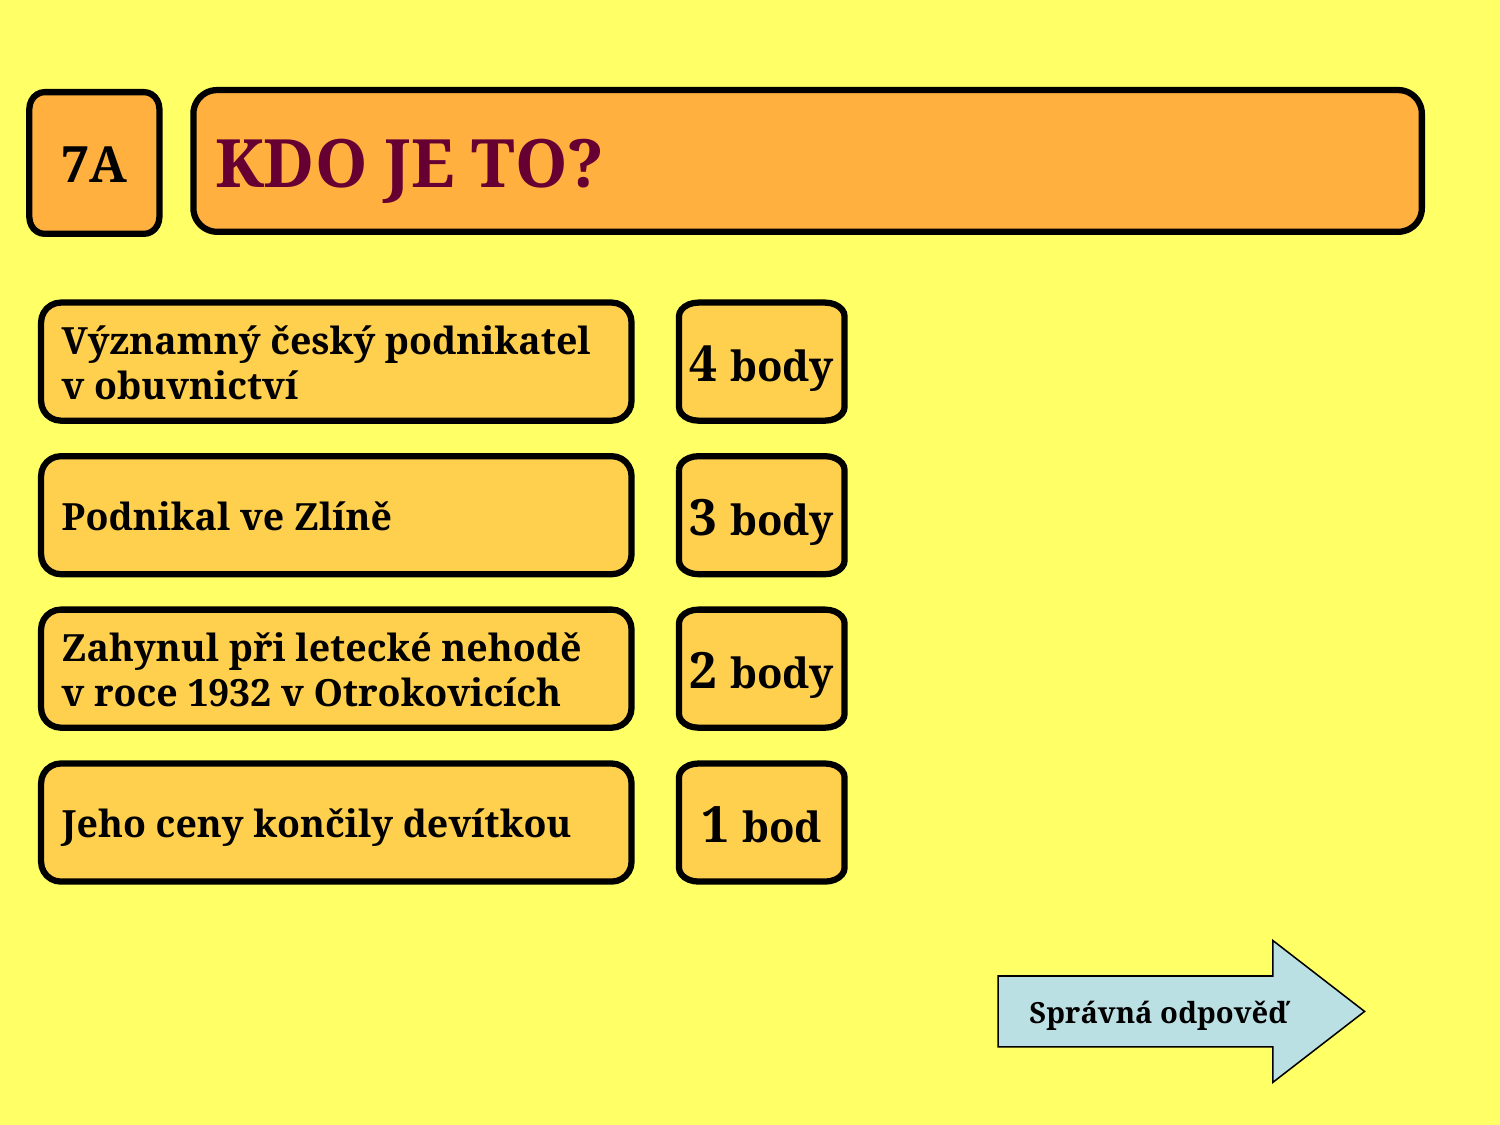

KDO JE TO?
7A
Významný český podnikatel
v obuvnictví
4 body
Podnikal ve Zlíně
3 body
Zahynul při letecké nehodě
v roce 1932 v Otrokovicích
2 body
Jeho ceny končily devítkou
1 bod
Správná odpověď